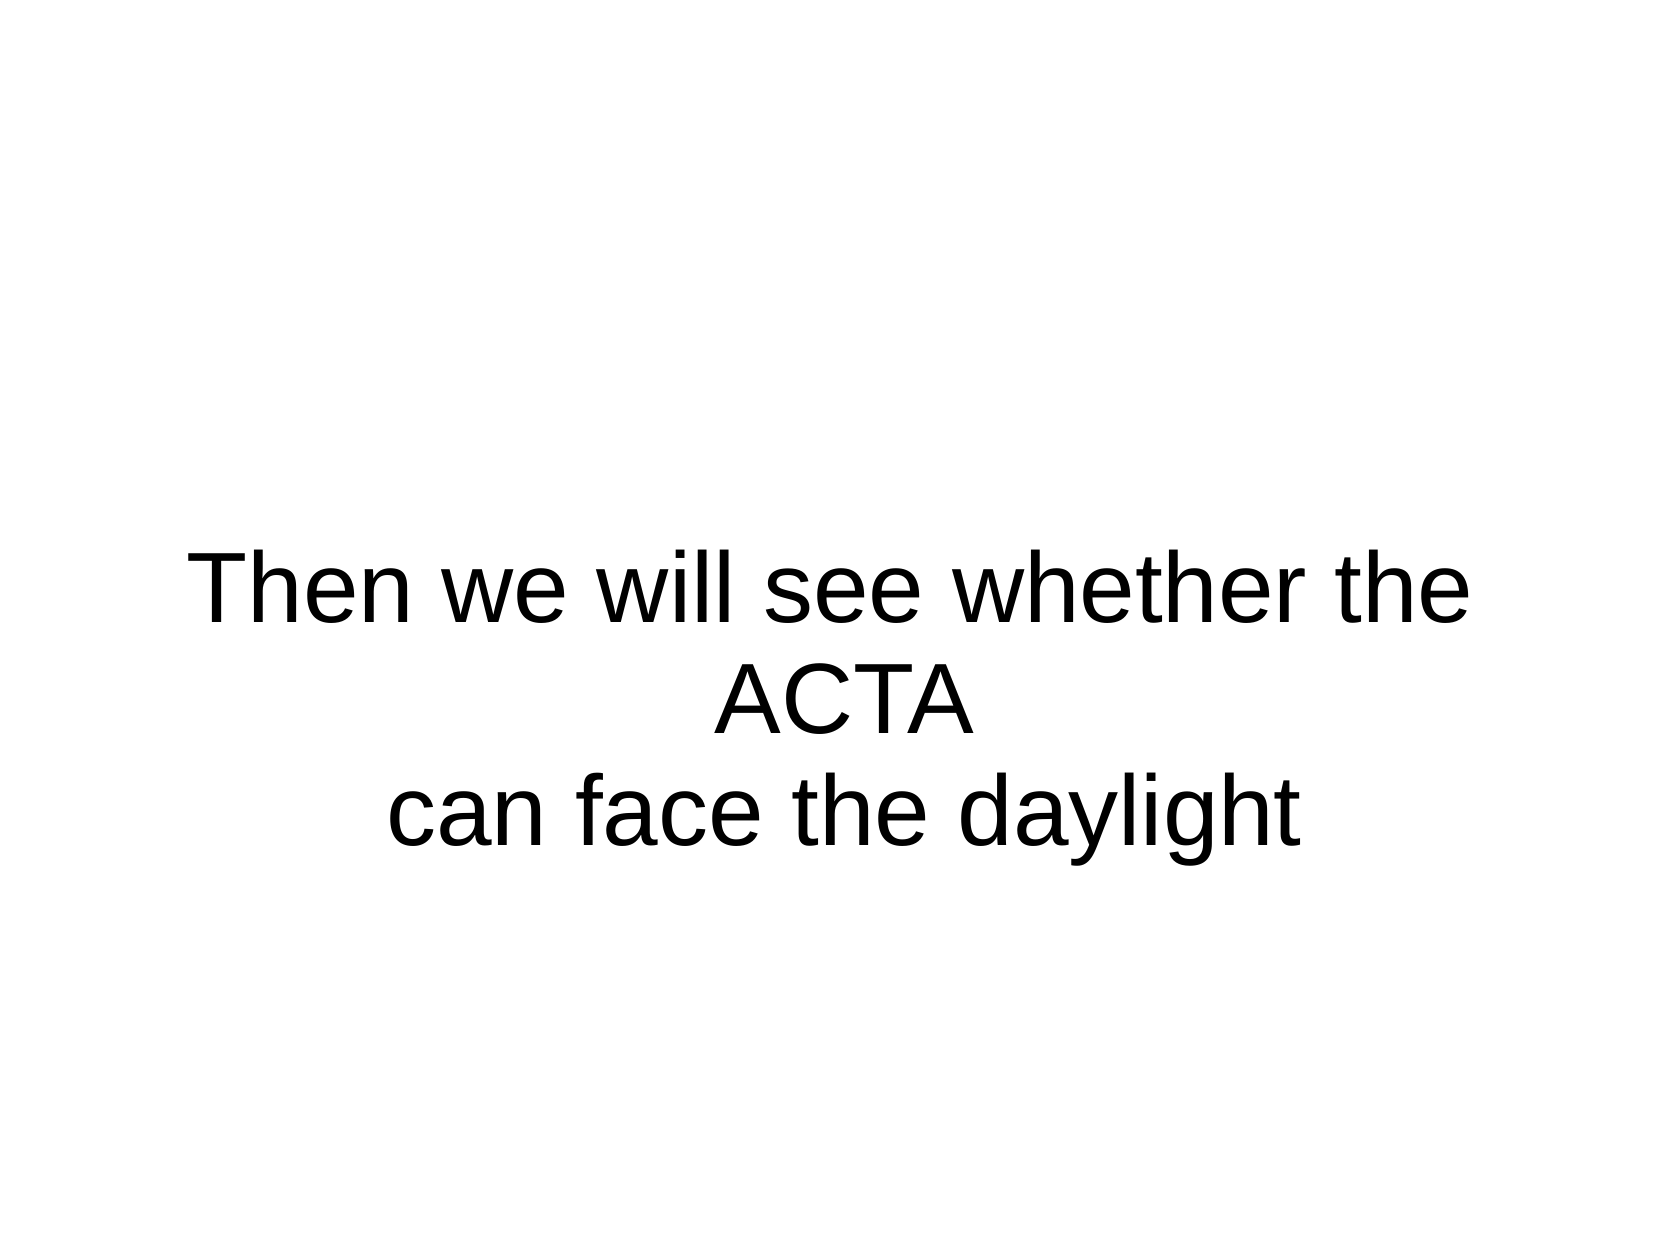

#
Then we will see whether the
ACTA
can face the daylight